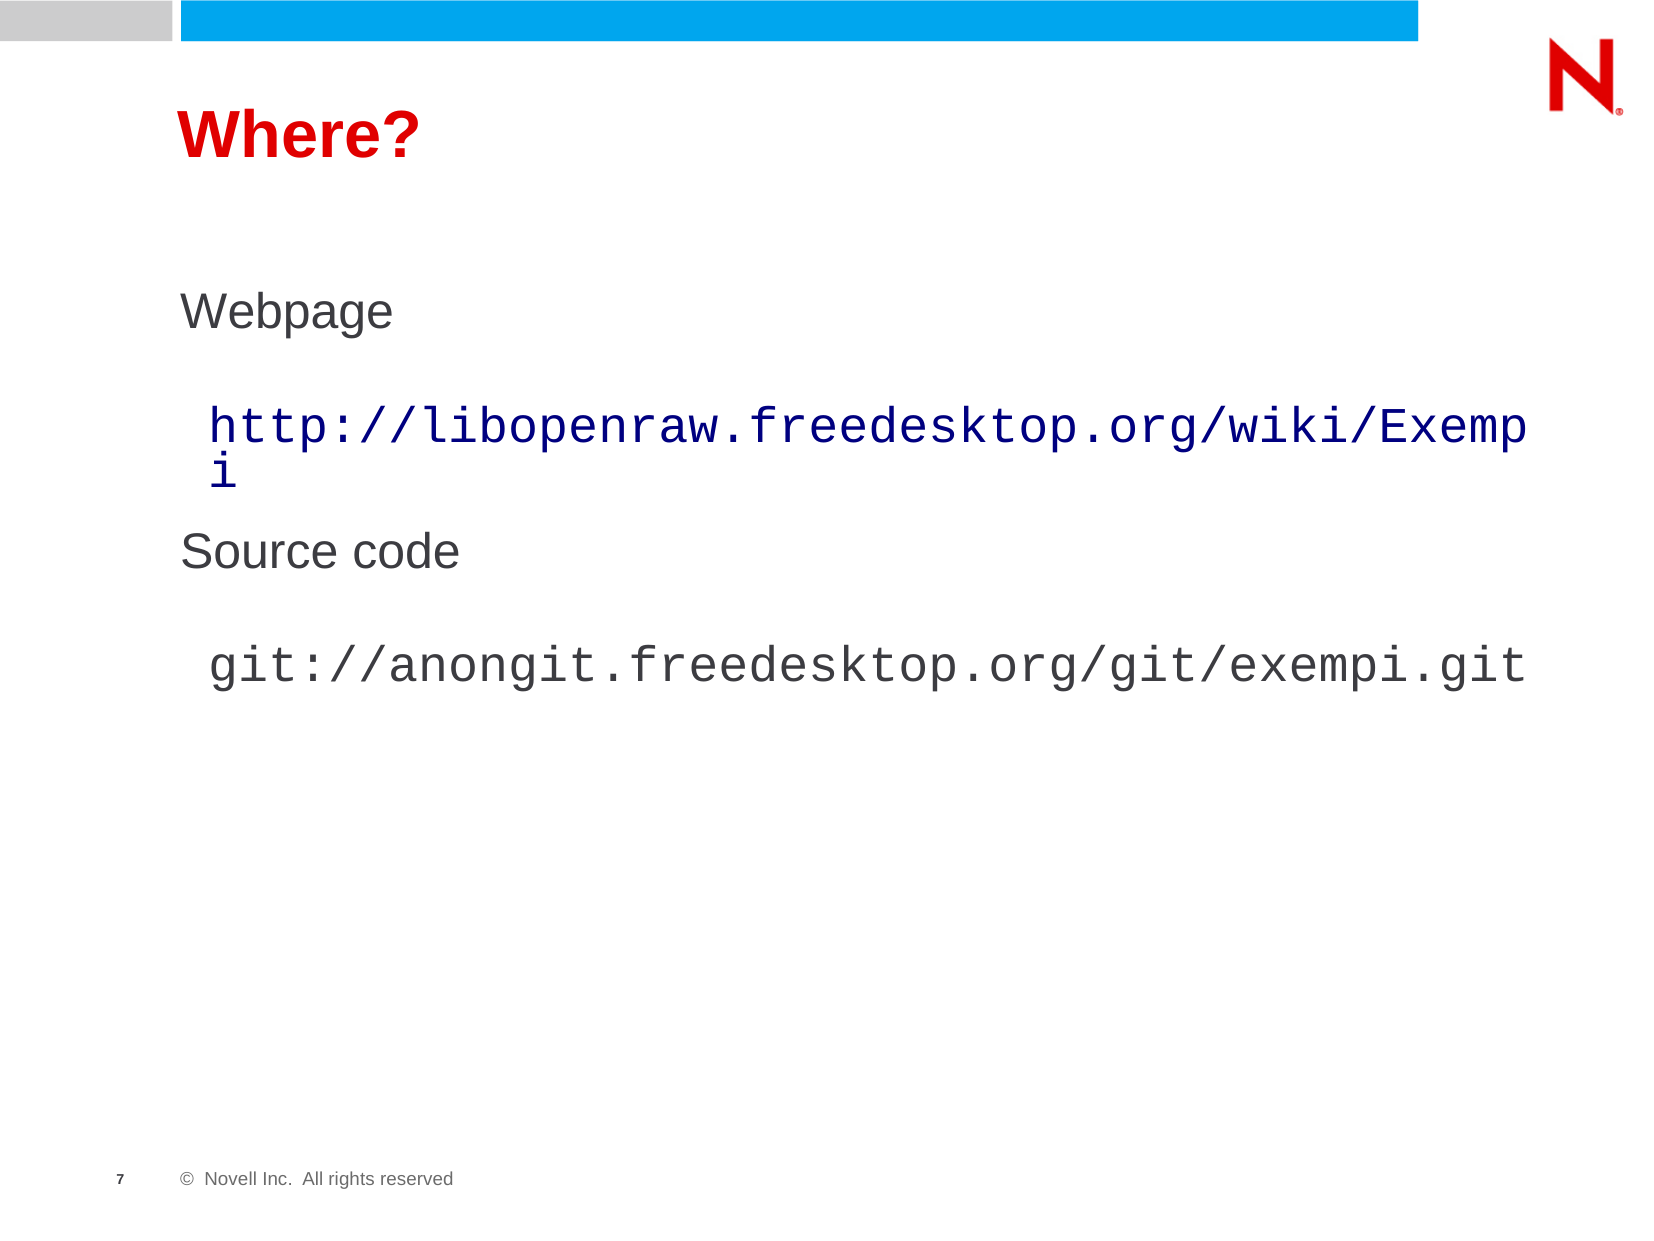

# Where?
Webpage
http://libopenraw.freedesktop.org/wiki/Exempi
Source code
git://anongit.freedesktop.org/git/exempi.git